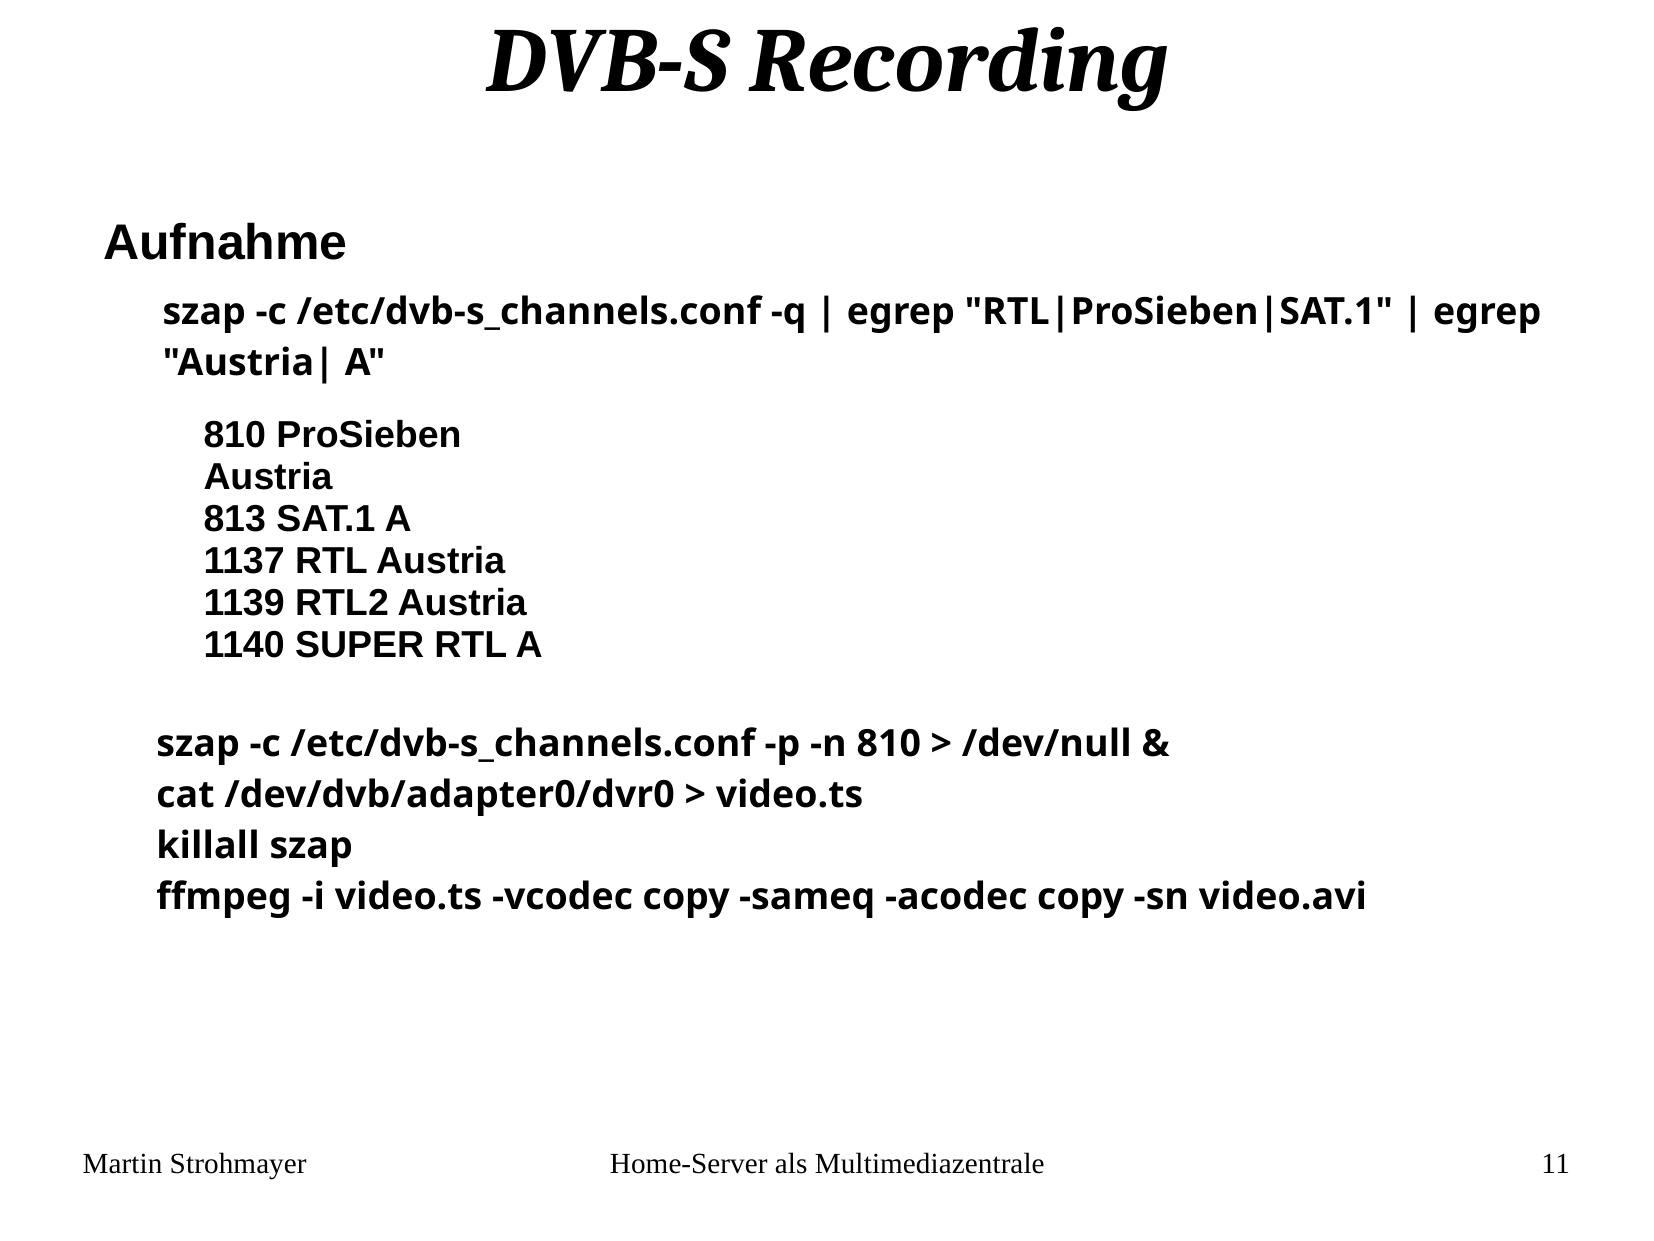

# DVB-S Recording
Aufnahme
szap -c /etc/dvb-s_channels.conf -q | egrep "RTL|ProSieben|SAT.1" | egrep "Austria| A"
810 ProSieben Austria
813 SAT.1 A
1137 RTL Austria
1139 RTL2 Austria
1140 SUPER RTL A
szap -c /etc/dvb-s_channels.conf -p -n 810 > /dev/null &
cat /dev/dvb/adapter0/dvr0 > video.ts
killall szap
ffmpeg -i video.ts -vcodec copy -sameq -acodec copy -sn video.avi
Martin Strohmayer
Home-Server als Multimediazentrale
11